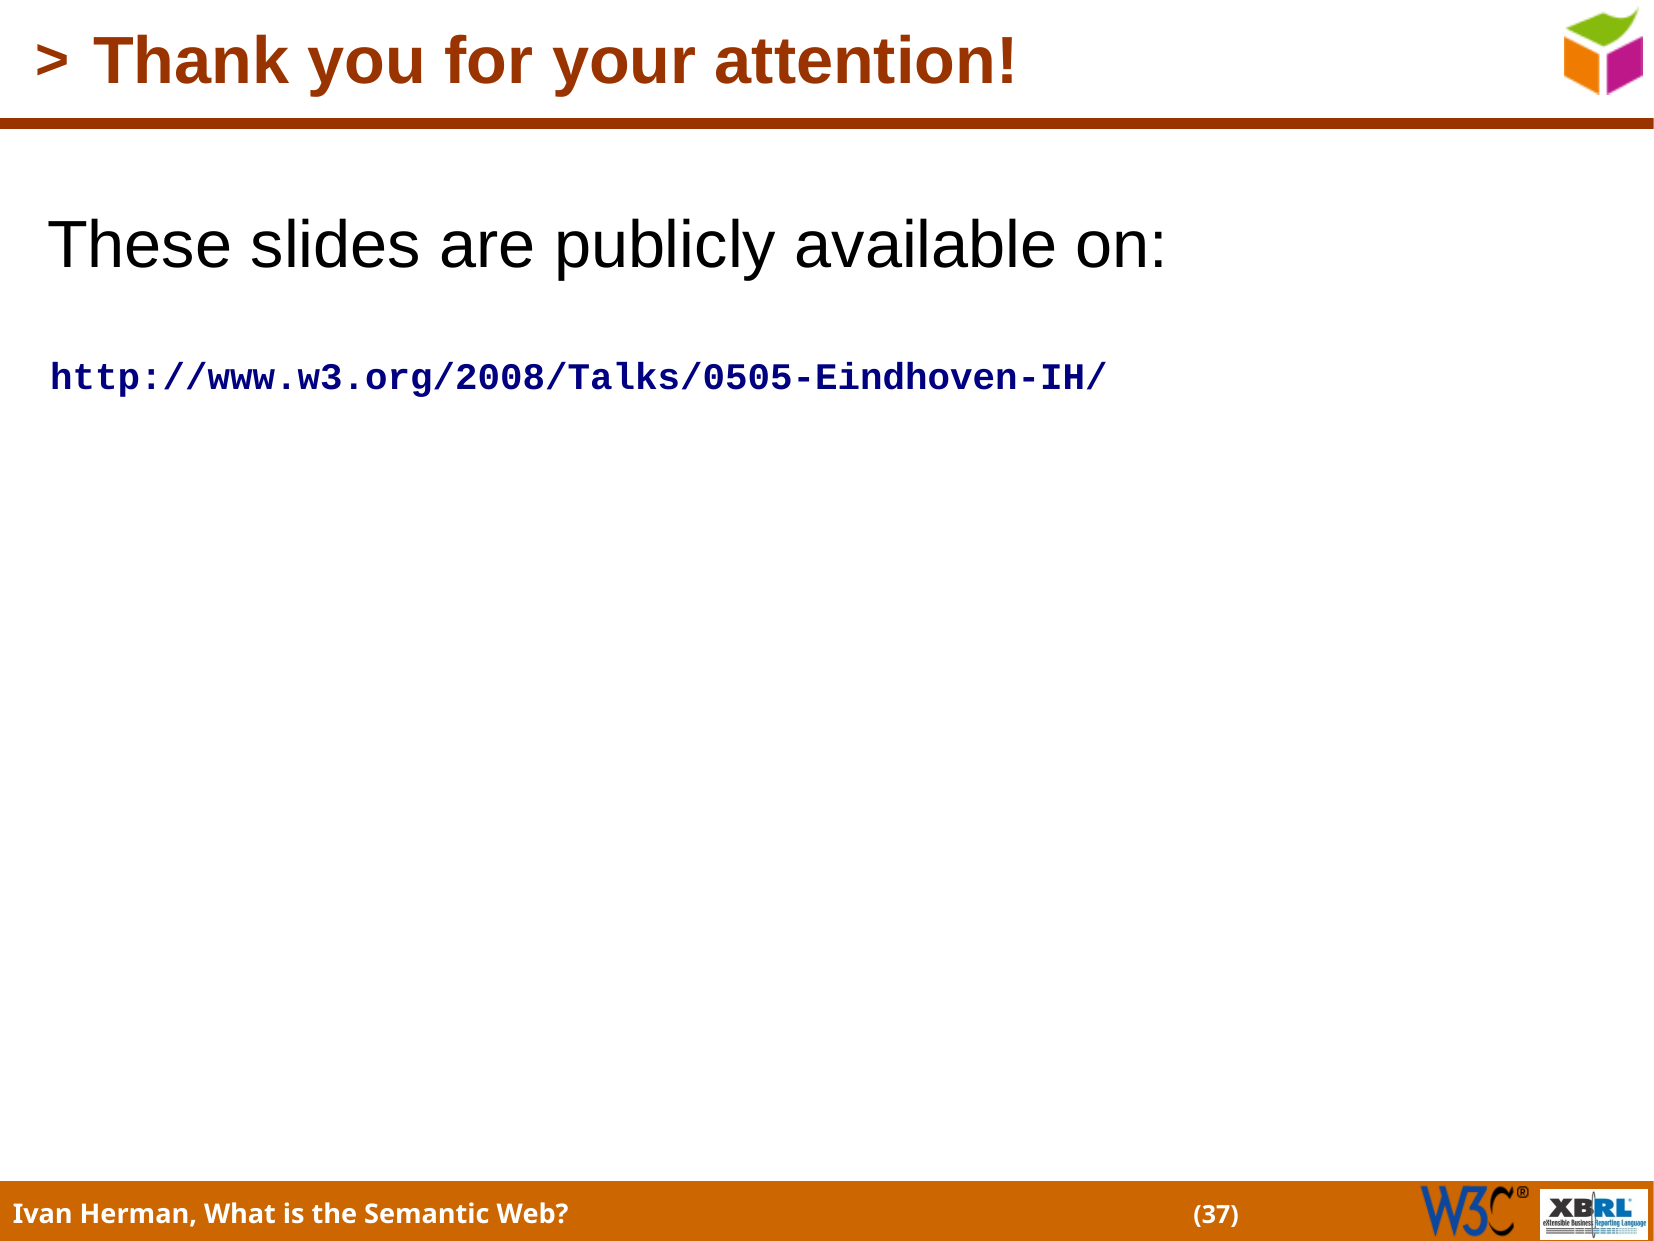

# Thank you for your attention!
These slides are publicly available on:
http://www.w3.org/2008/Talks/0505-Eindhoven-IH/